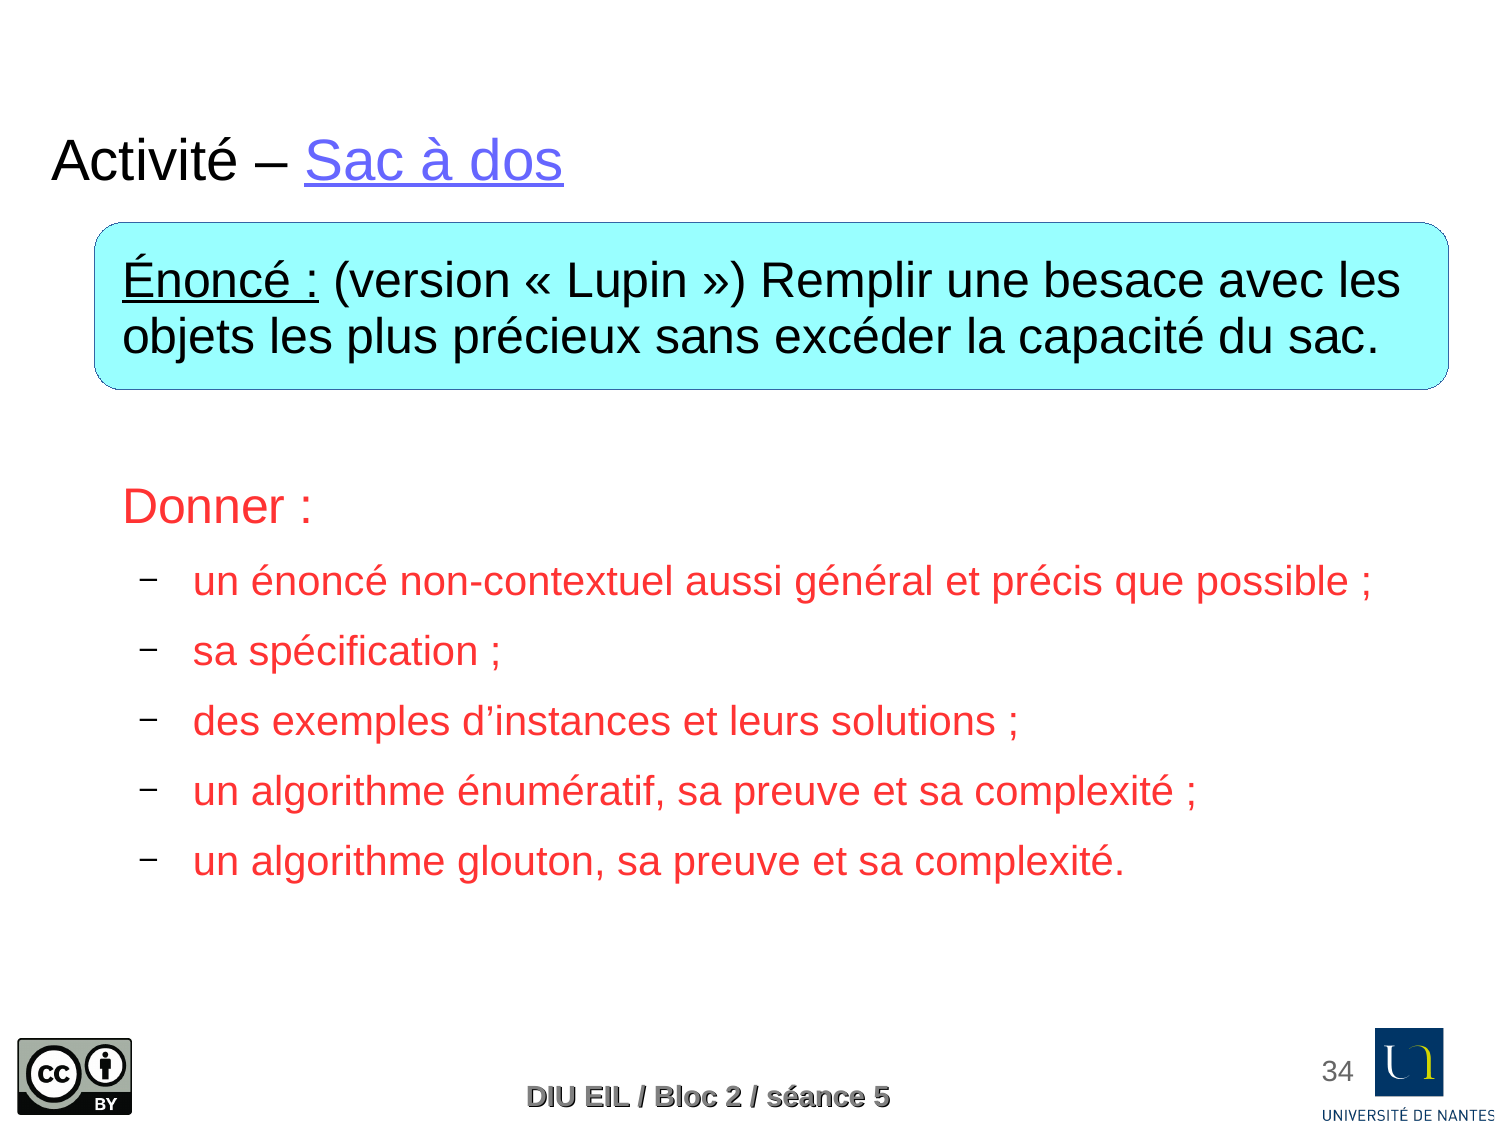

# Activité – Sac à dos
Énoncé : (version « Lupin ») Remplir une besace avec les objets les plus précieux sans excéder la capacité du sac.
Donner :
un énoncé non-contextuel aussi général et précis que possible ;
sa spécification ;
des exemples d’instances et leurs solutions ;
un algorithme énumératif, sa preuve et sa complexité ;
un algorithme glouton, sa preuve et sa complexité.
34